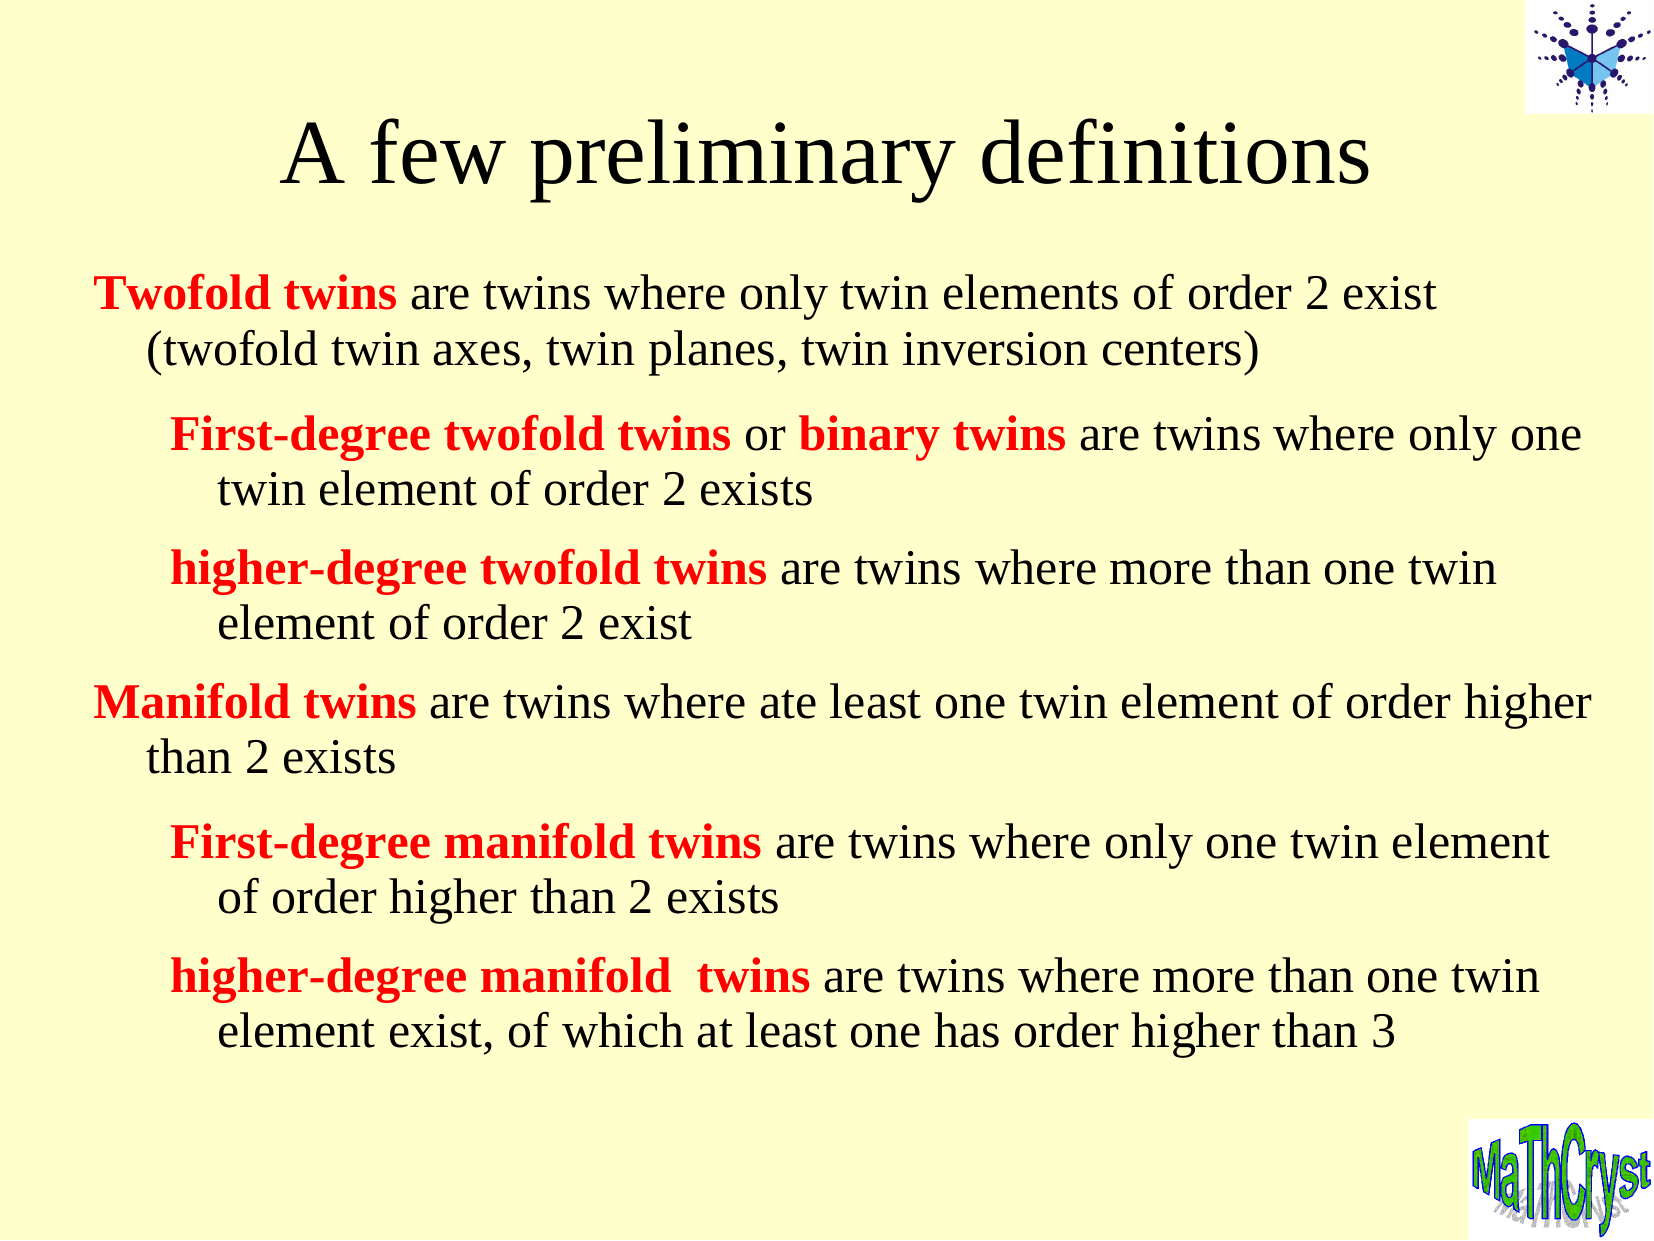

# A few preliminary definitions
Twofold twins are twins where only twin elements of order 2 exist (twofold twin axes, twin planes, twin inversion centers)
First-degree twofold twins or binary twins are twins where only one twin element of order 2 exists
higher-degree twofold twins are twins where more than one twin element of order 2 exist
Manifold twins are twins where ate least one twin element of order higher than 2 exists
First-degree manifold twins are twins where only one twin element of order higher than 2 exists
higher-degree manifold twins are twins where more than one twin element exist, of which at least one has order higher than 3